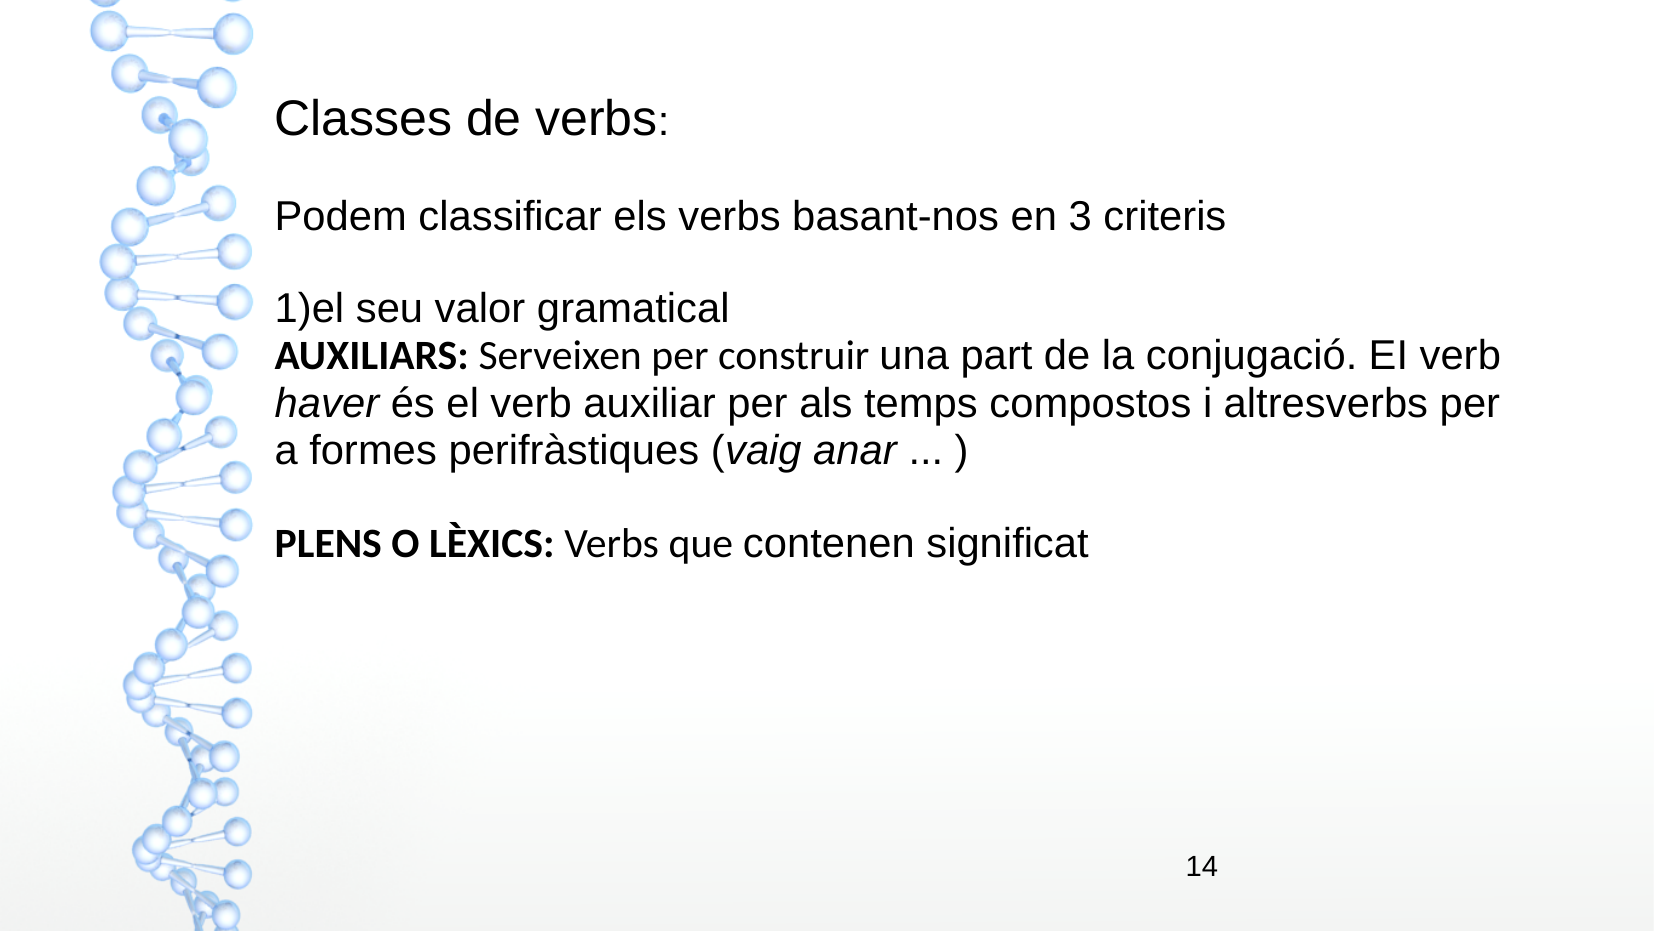

Classes de verbs:
Podem classificar els verbs basant-nos en 3 criteris
1)el seu valor gramatical
AUXILIARS: Serveixen per construir una part de la conjugació. EI verb
haver és el verb auxiliar per als temps compostos i altresverbs per
a formes perifràstiques (vaig anar ... )
PLENS O LÈXICS: Verbs que contenen significat